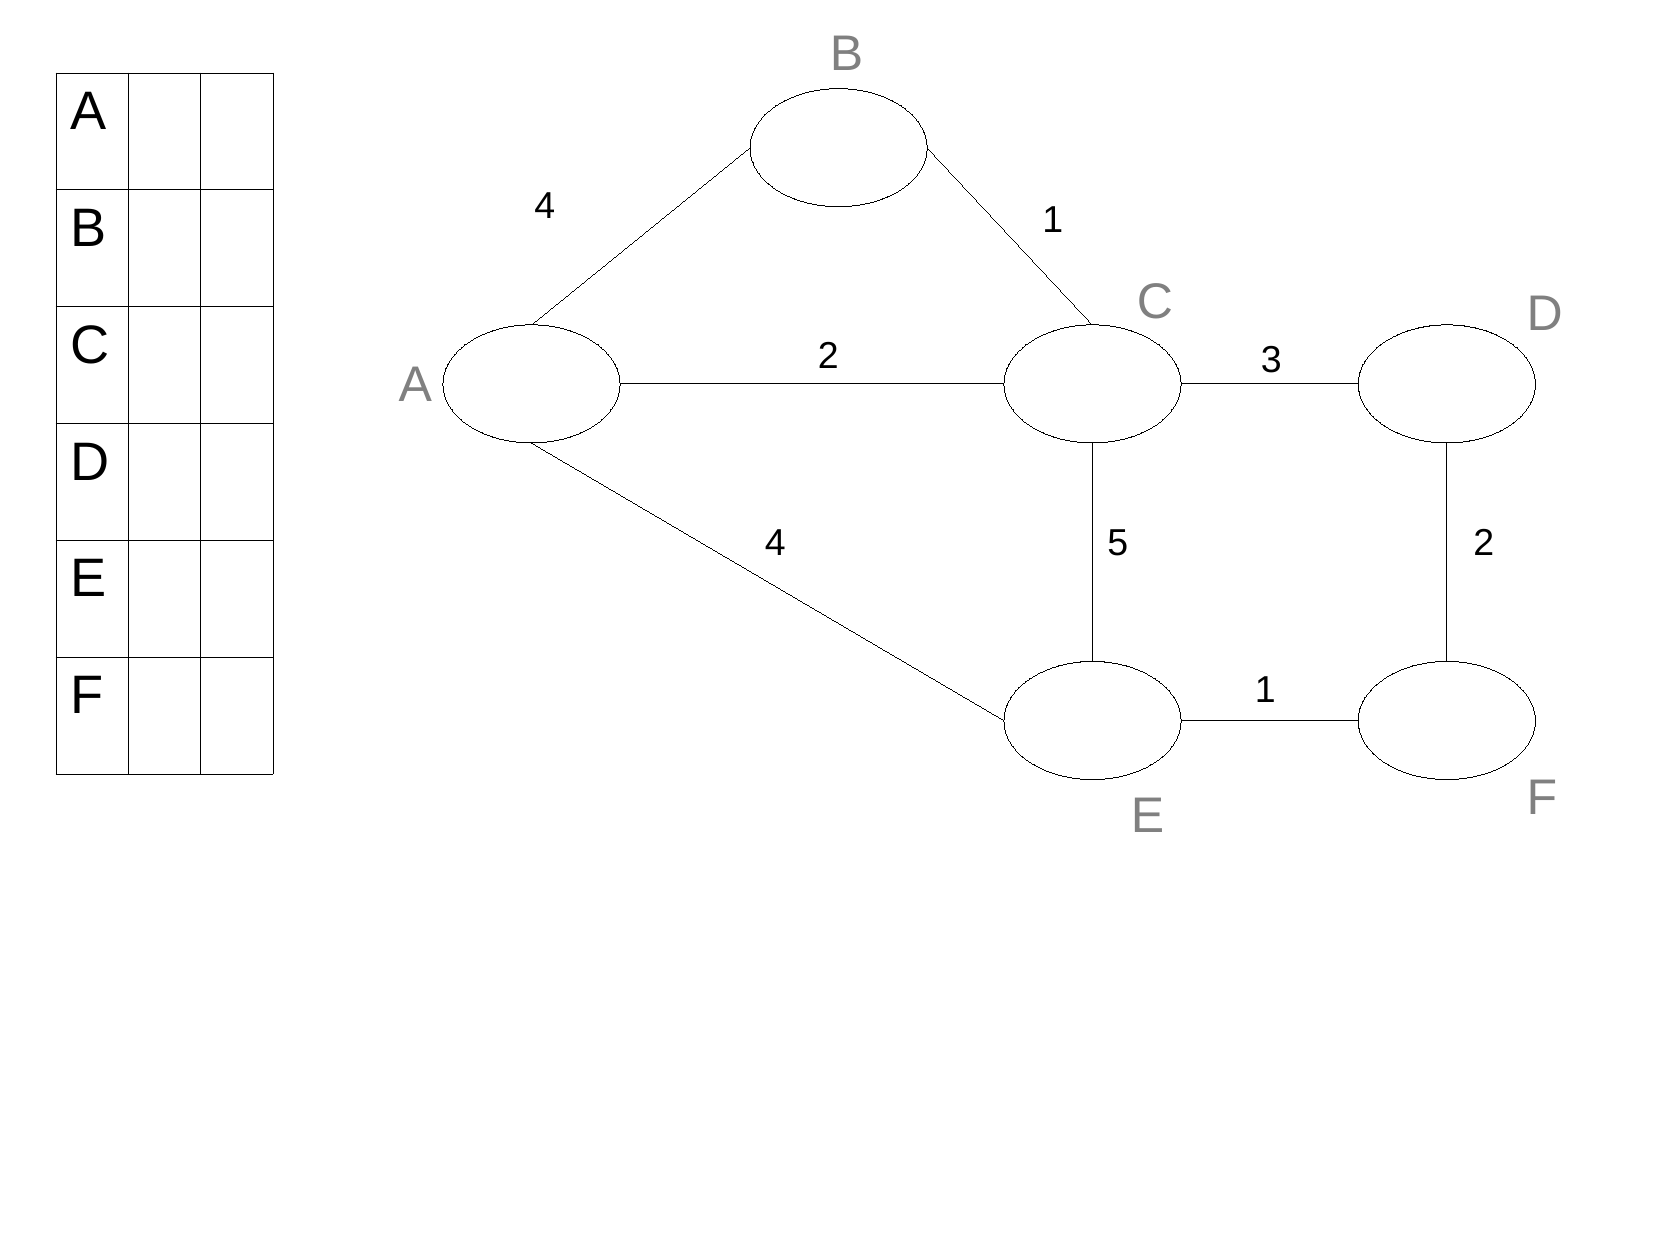

B
| A | | |
| --- | --- | --- |
| B | | |
| C | | |
| D | | |
| E | | |
| F | | |
4
1
C
D
2
3
A
4
5
2
1
F
E